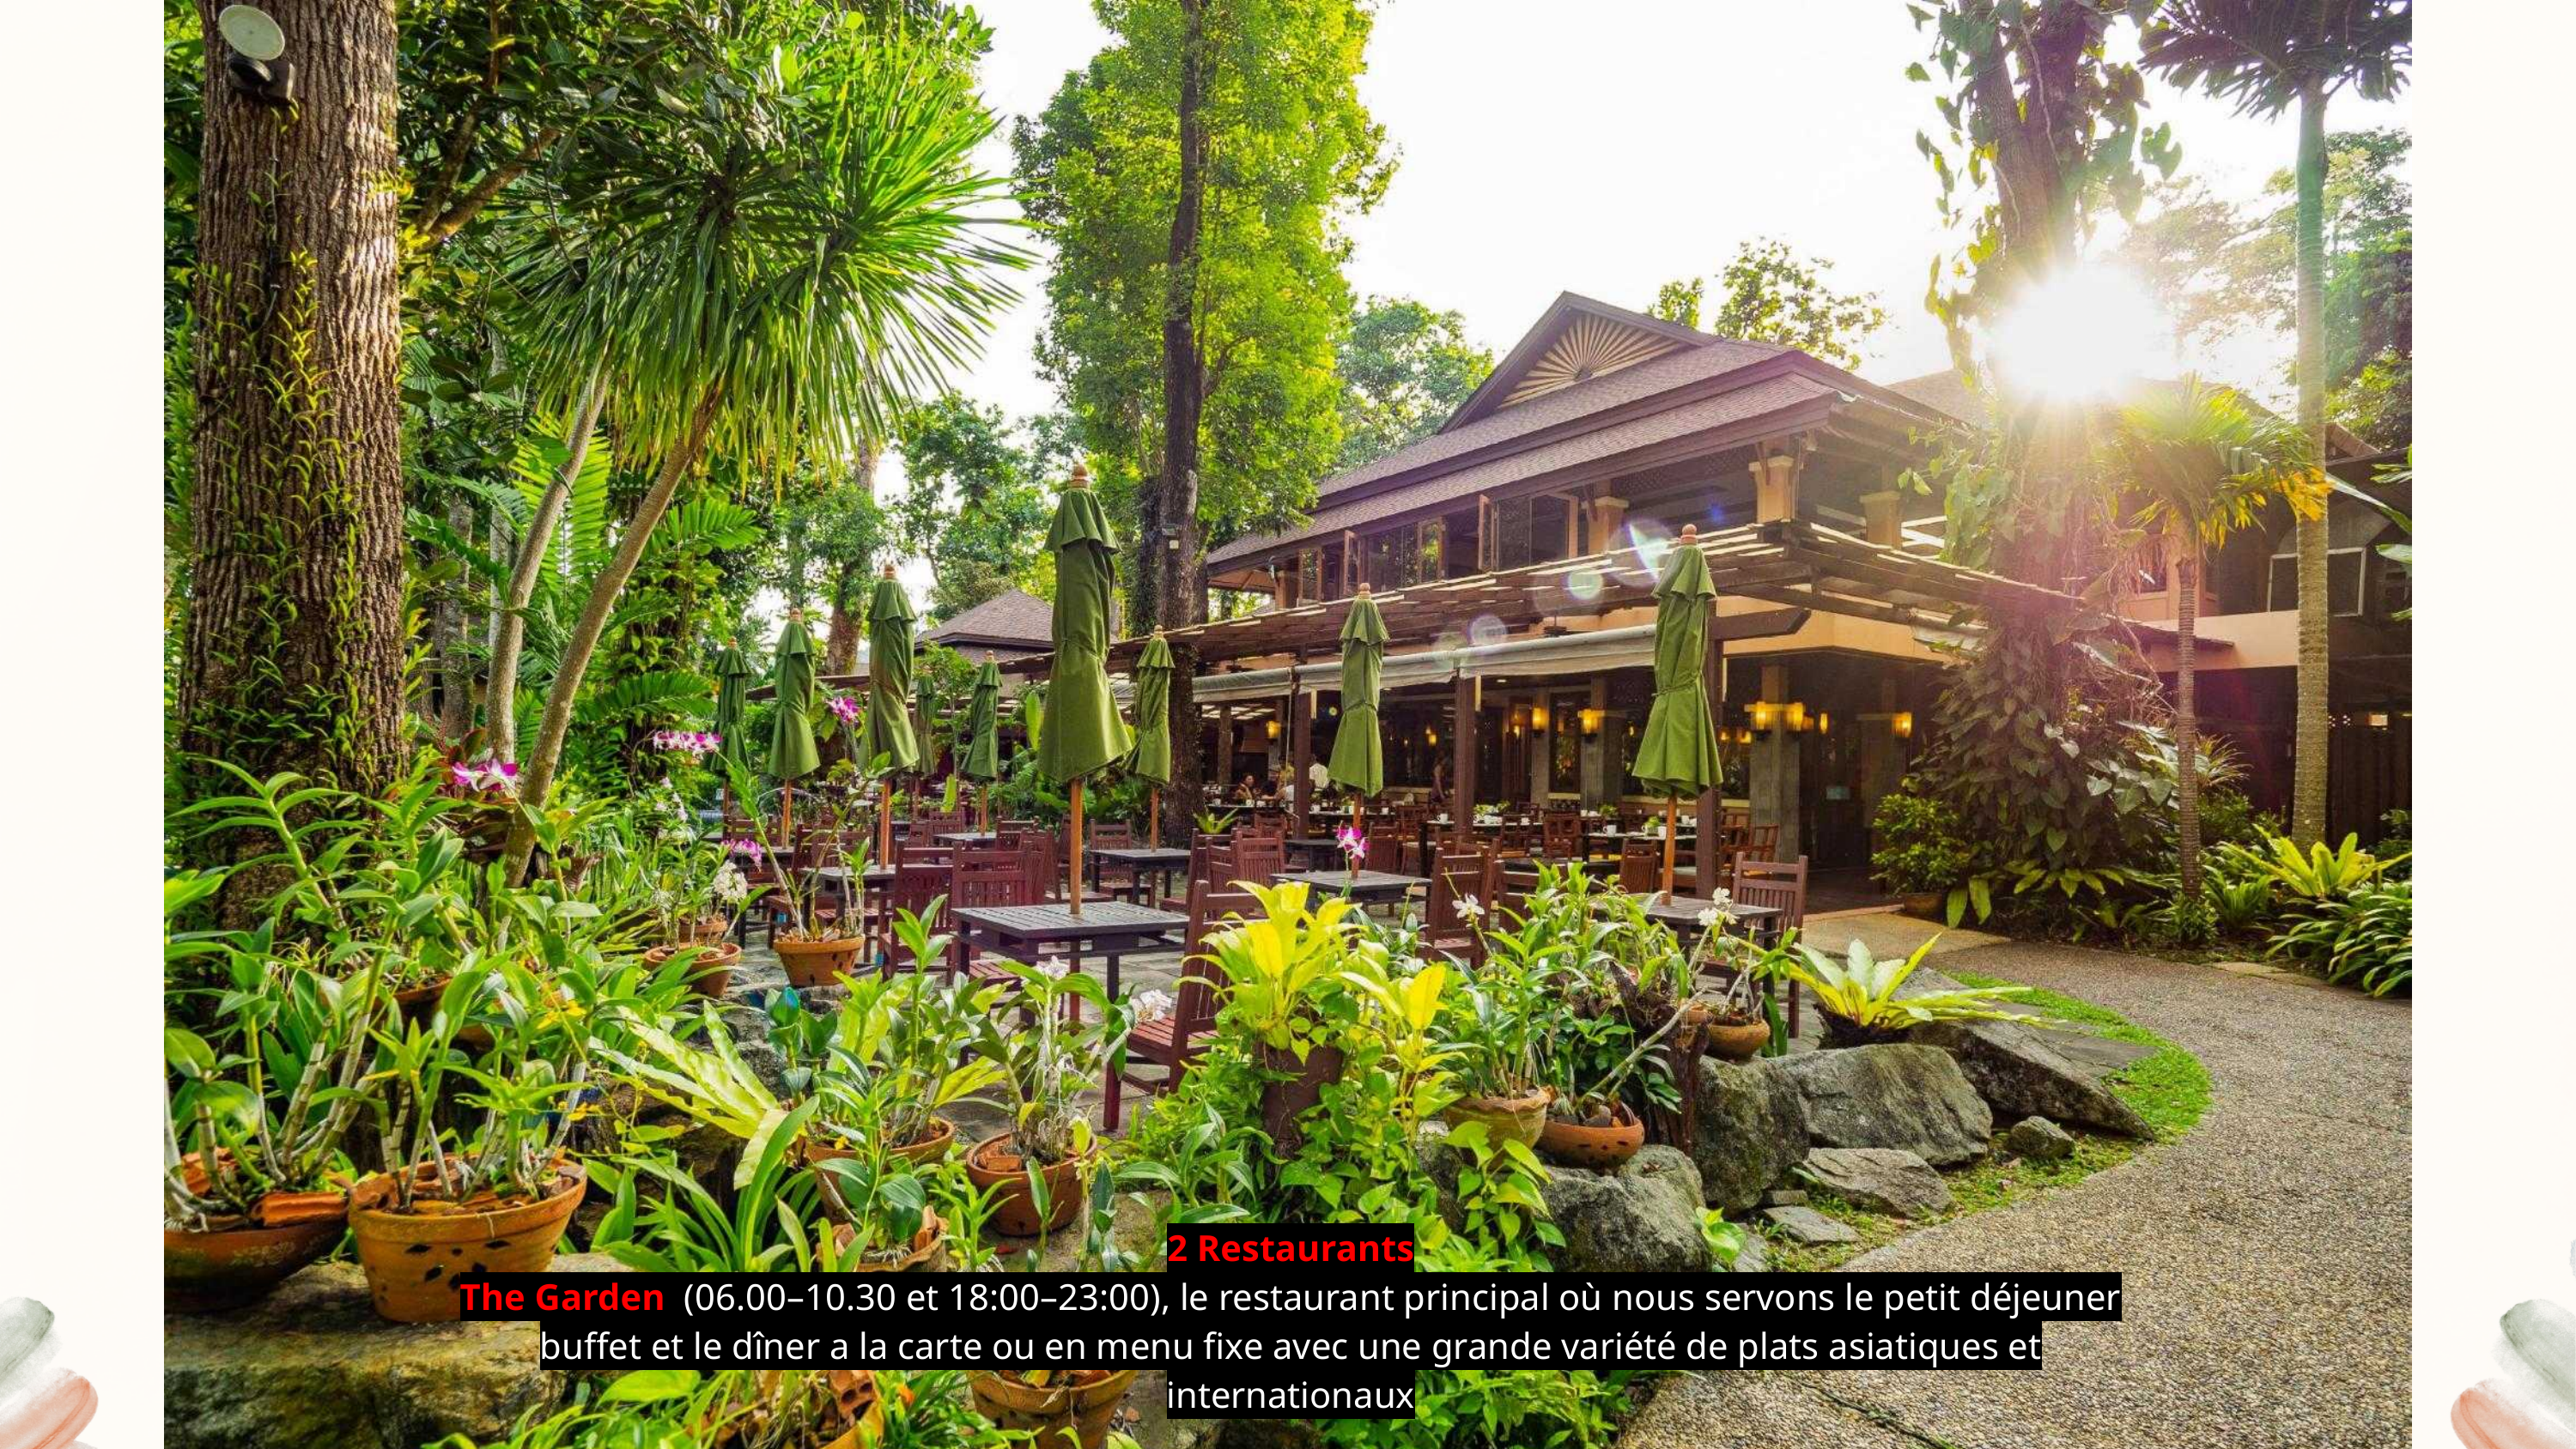

2 Restaurants
The Garden (06.00–10.30 et 18:00–23:00), le restaurant principal où nous servons le petit déjeuner buffet et le dîner a la carte ou en menu fixe avec une grande variété de plats asiatiques et internationaux